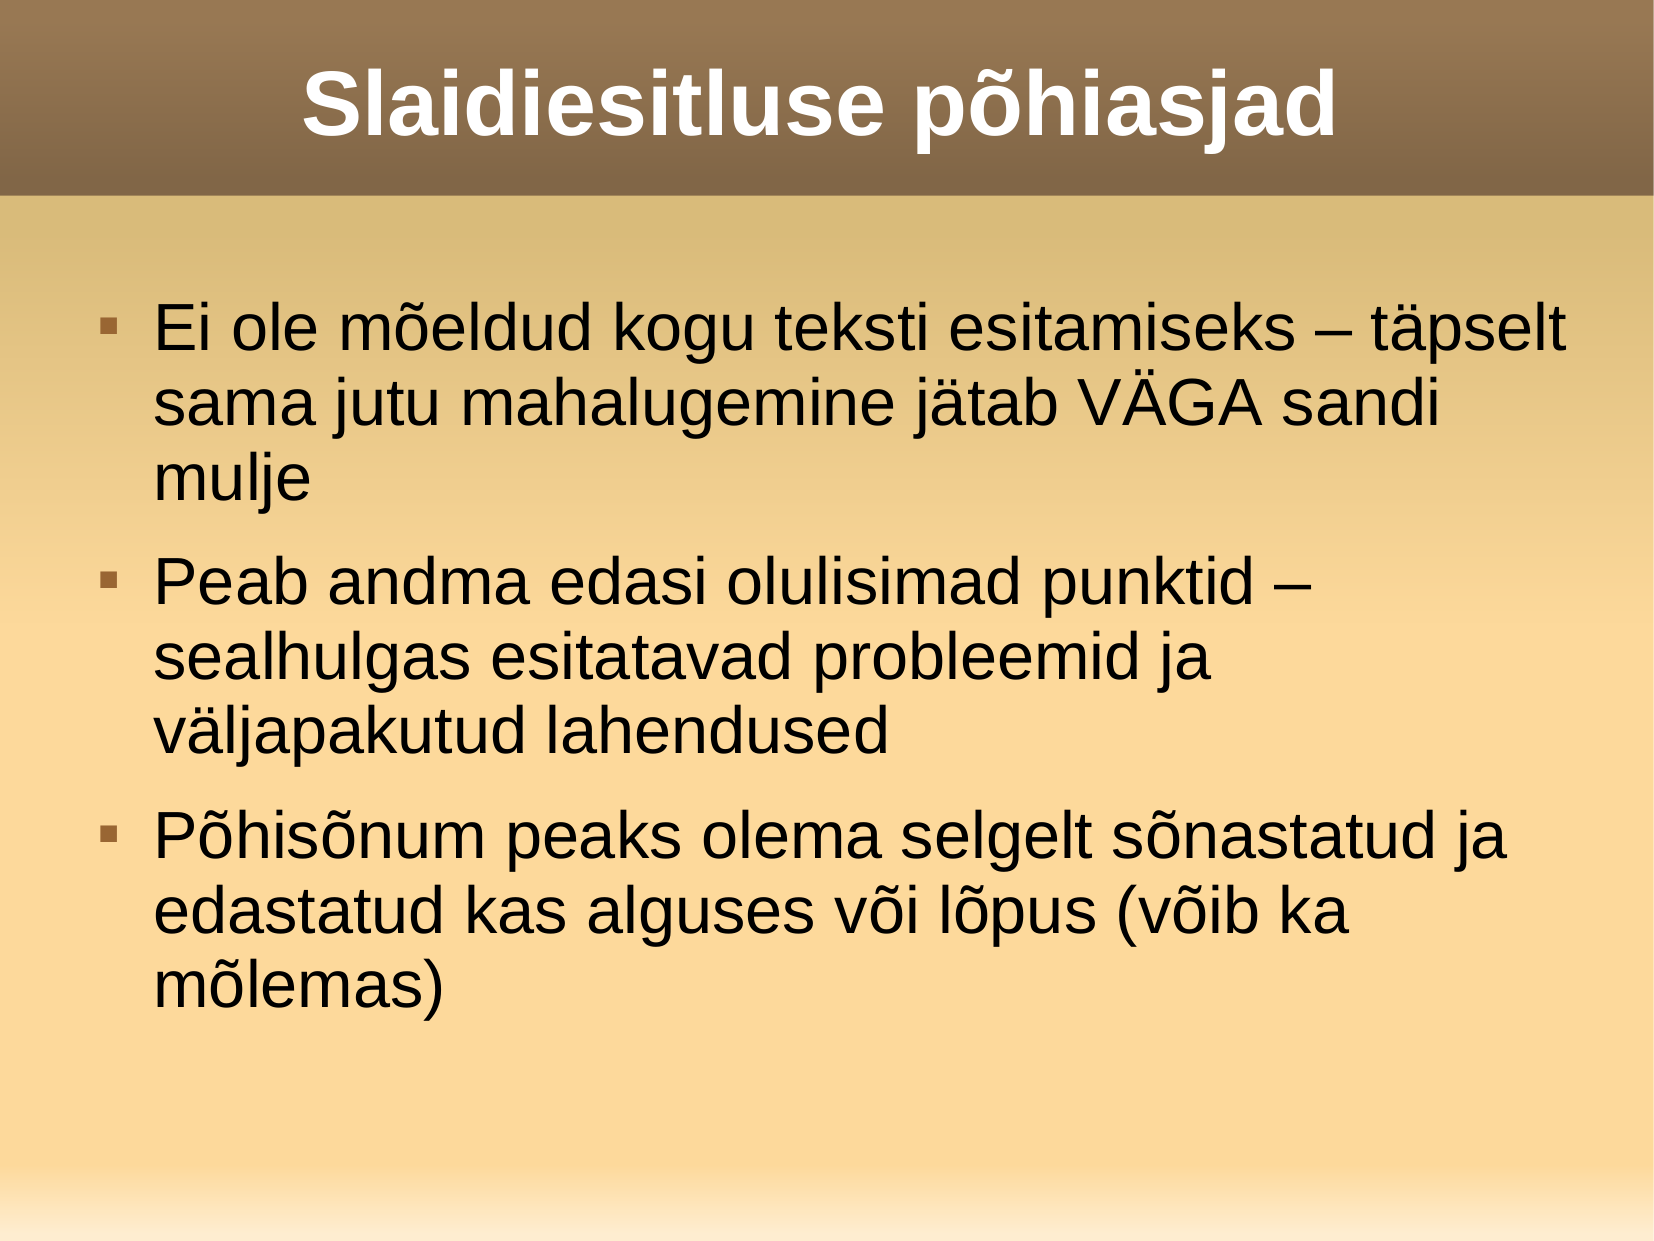

# Slaidiesitluse põhiasjad
Ei ole mõeldud kogu teksti esitamiseks – täpselt sama jutu mahalugemine jätab VÄGA sandi mulje
Peab andma edasi olulisimad punktid – sealhulgas esitatavad probleemid ja väljapakutud lahendused
Põhisõnum peaks olema selgelt sõnastatud ja edastatud kas alguses või lõpus (võib ka mõlemas)